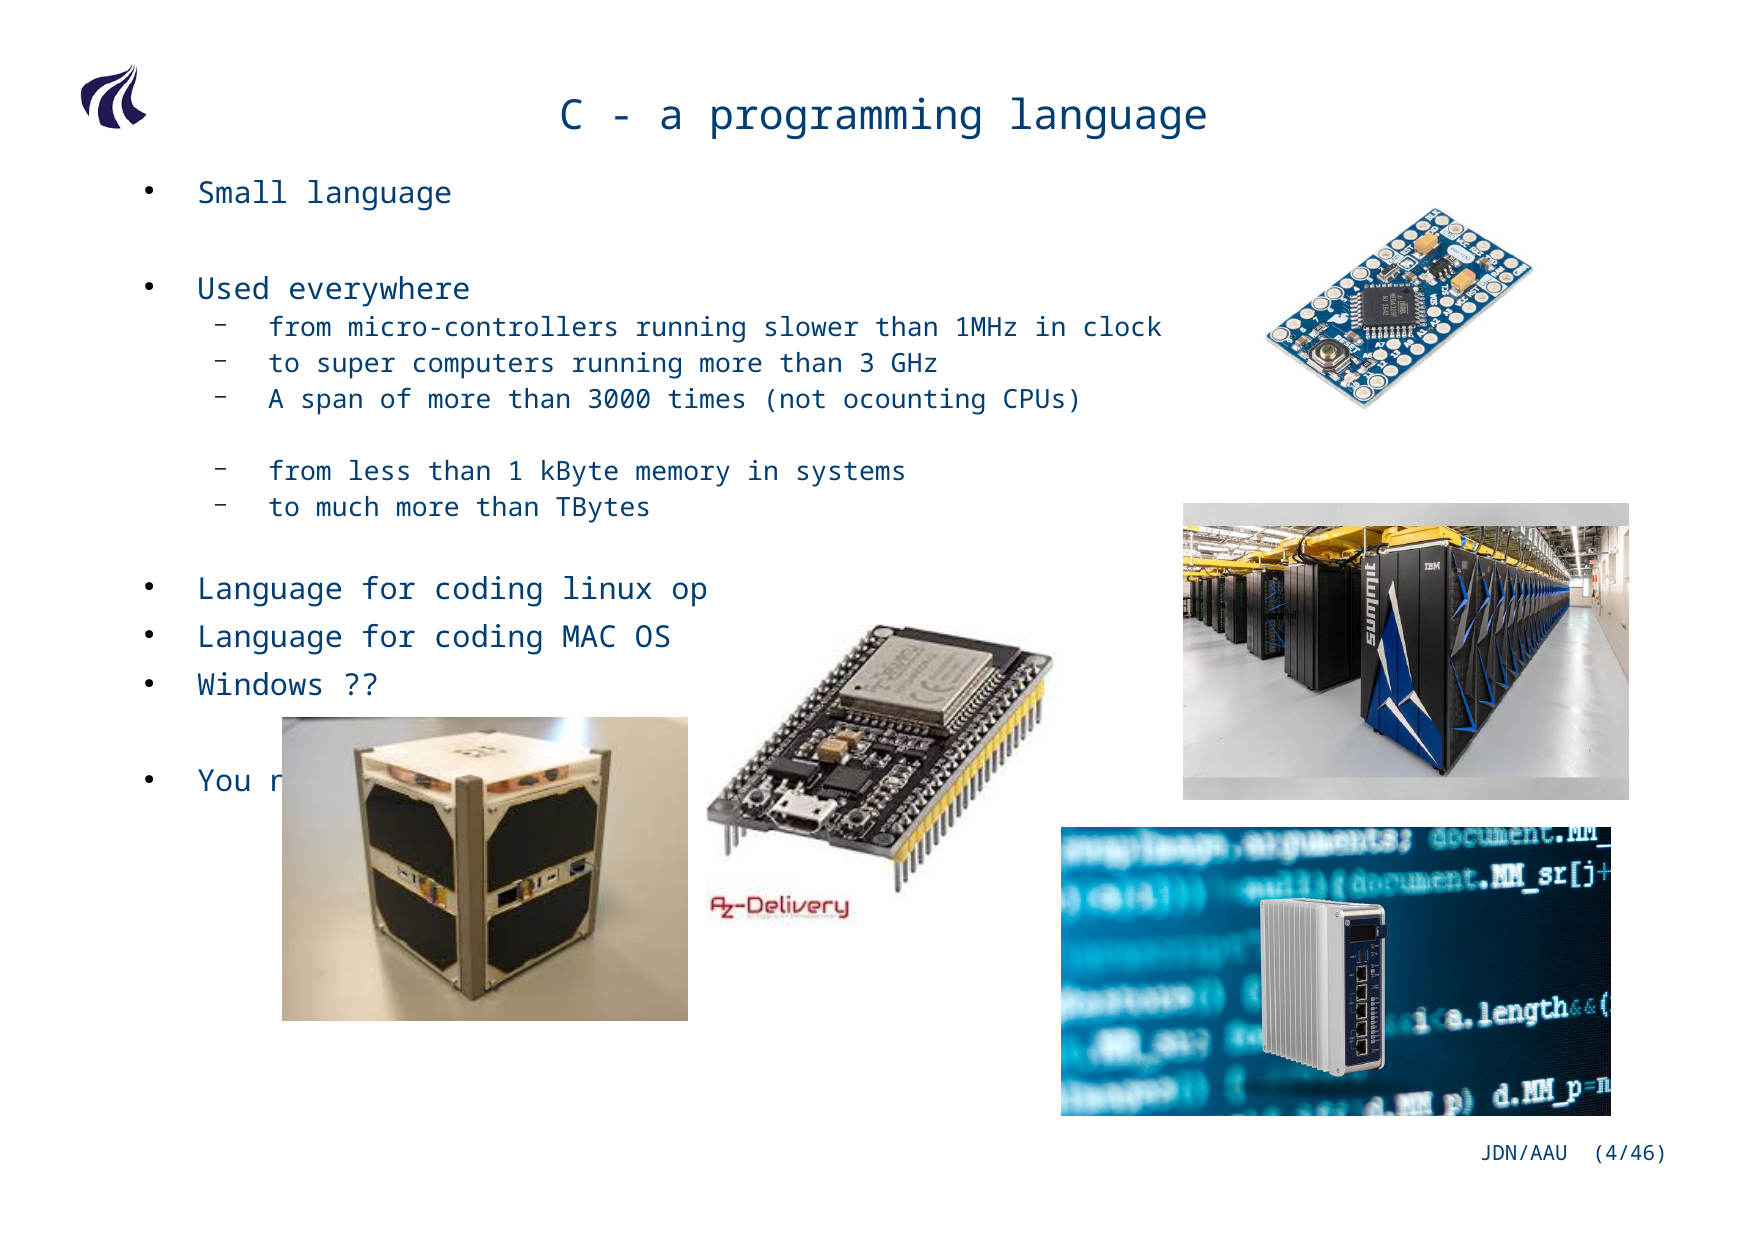

# C - a programming language
Small language
Used everywhere
from micro-controllers running slower than 1MHz in clock
to super computers running more than 3 GHz
A span of more than 3000 times (not ocounting CPUs)
from less than 1 kByte memory in systems
to much more than TBytes
Language for coding linux operating system
Language for coding MAC OS
Windows ??
You name it